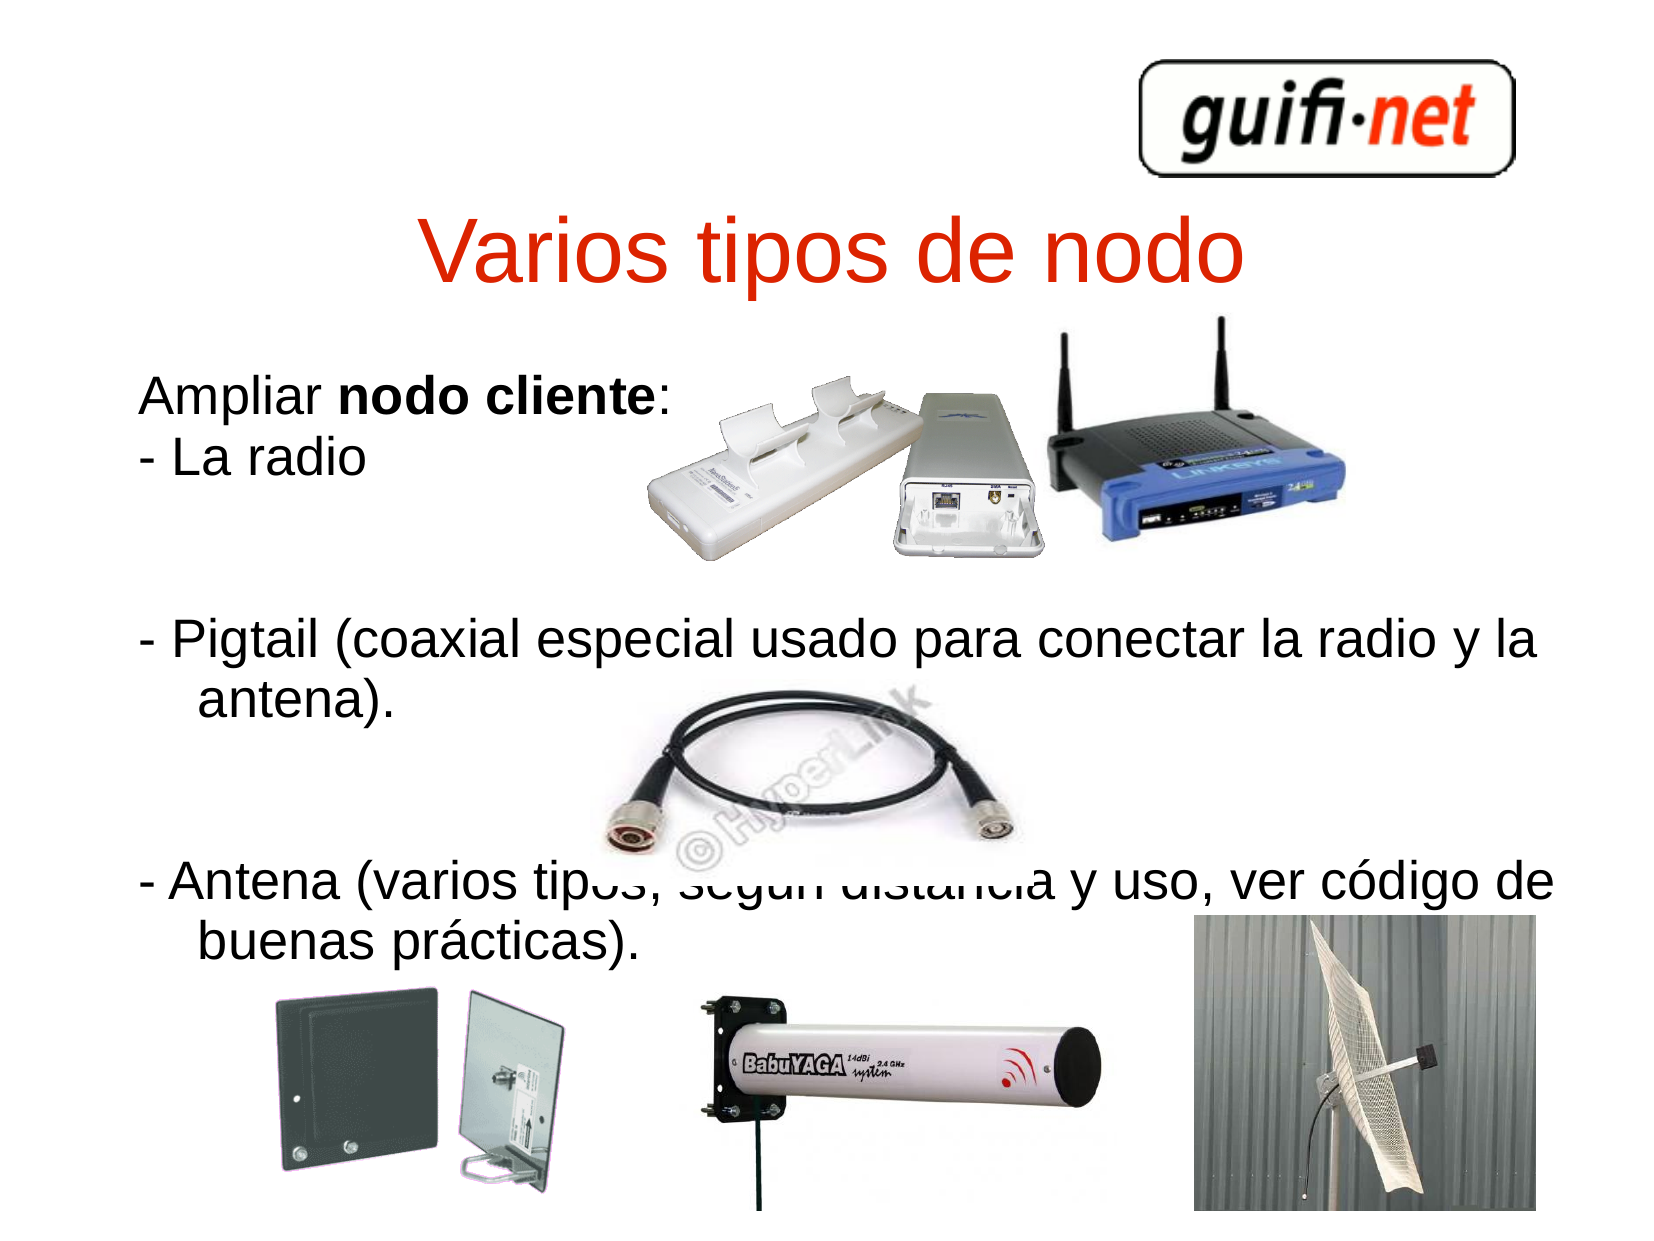

# Varios tipos de nodo
Ampliar nodo cliente:
- La radio
- Pigtail (coaxial especial usado para conectar la radio y la antena).
- Antena (varios tipos, según distancia y uso, ver código de buenas prácticas).